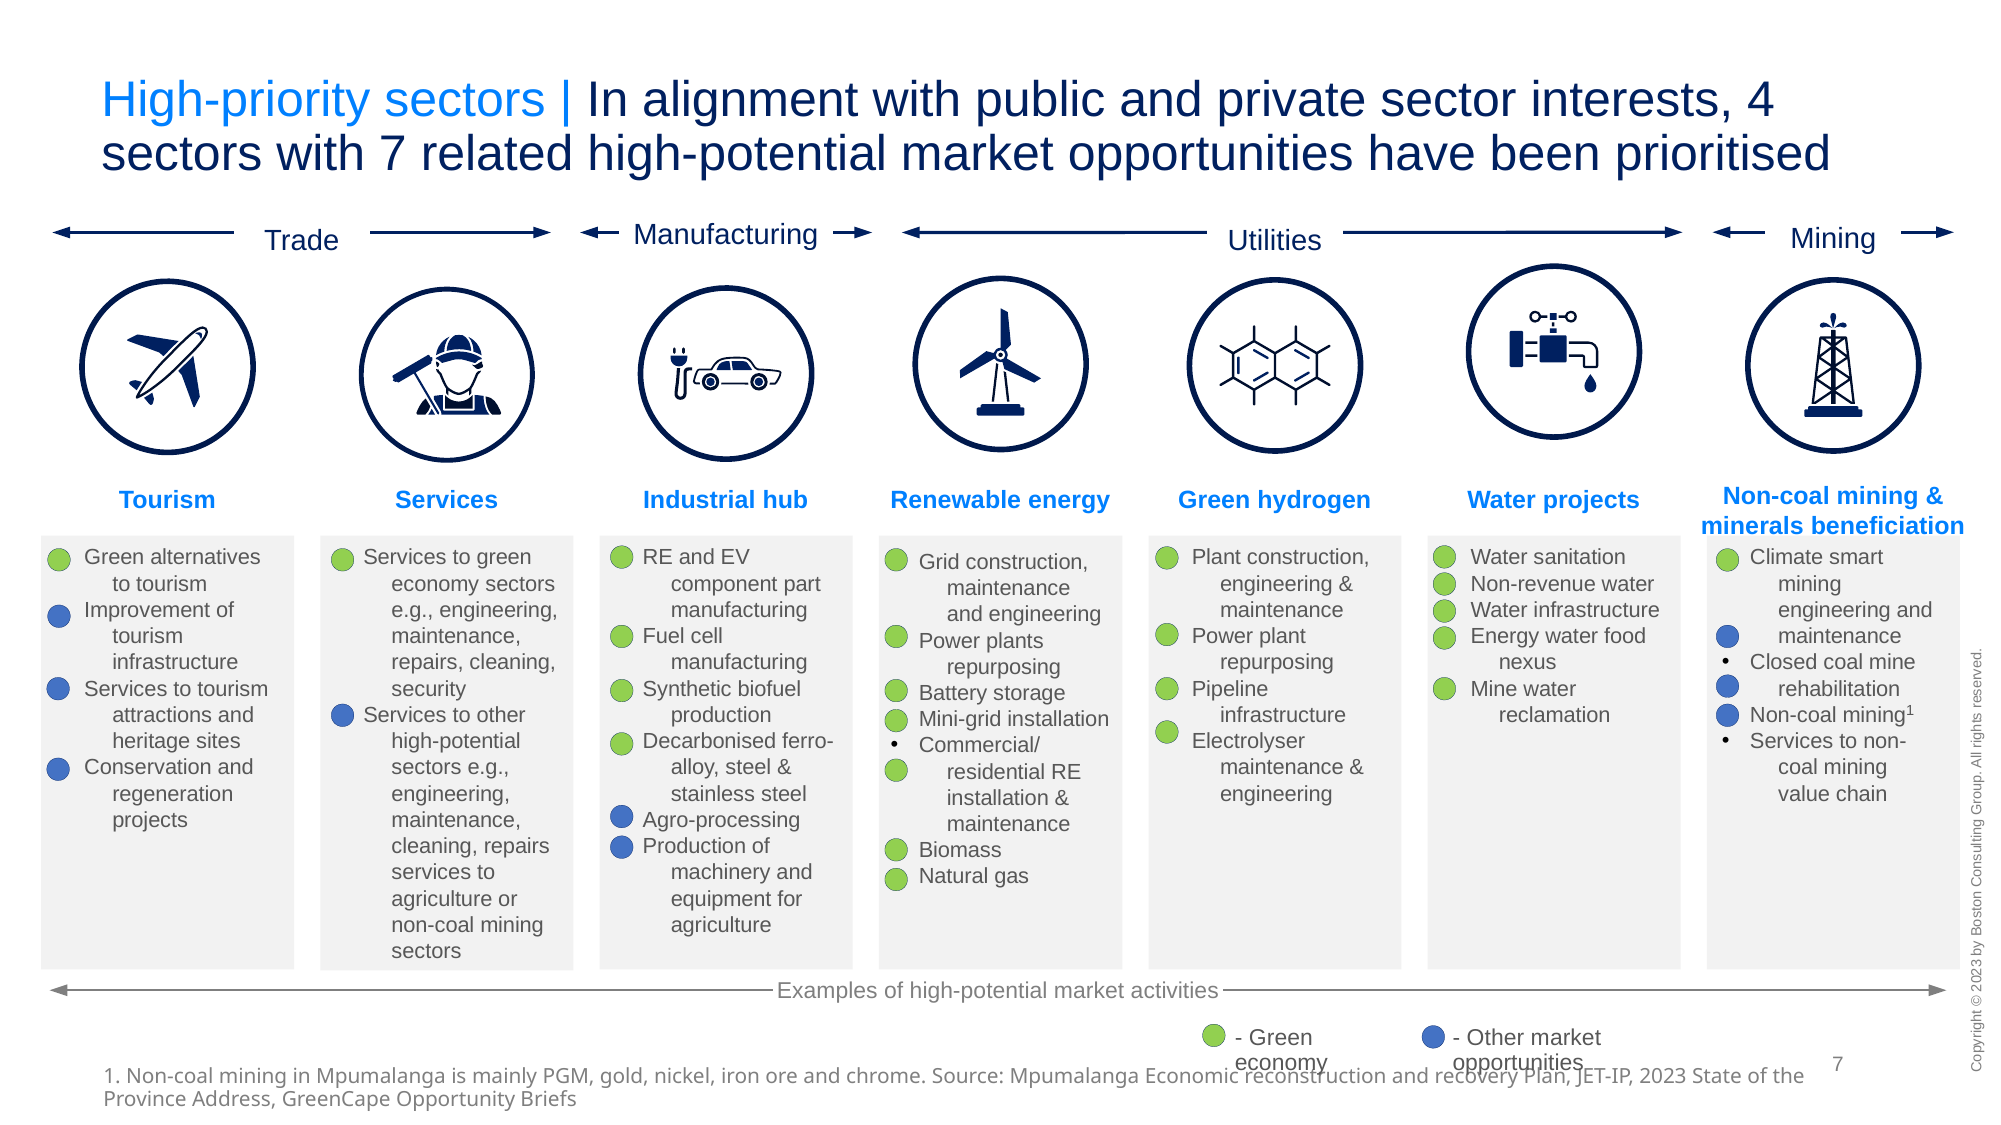

# High-priority sectors | In alignment with public and private sector interests, 4 sectors with 7 related high-potential market opportunities have been prioritised
Manufacturing
Mining
Trade
Utilities
Tourism
Services
Industrial hub
Renewable energy
Green hydrogen
Water projects
Non-coal mining & minerals beneficiation
Green alternatives to tourism
Improvement of tourism infrastructure
Services to tourism attractions and heritage sites
Conservation and regeneration projects
Services to green economy sectors e.g., engineering, maintenance, repairs, cleaning, security
Services to other high-potential sectors e.g., engineering, maintenance, cleaning, repairs services to agriculture or non-coal mining sectors
RE and EV component part manufacturing
Fuel cell manufacturing
Synthetic biofuel production
Decarbonised ferro-alloy, steel & stainless steel
Agro-processing
Production of machinery and equipment for agriculture
Grid construction, maintenance and engineering
Power plants repurposing
Battery storage
Mini-grid installation
Commercial/residential RE installation & maintenance
Biomass
Natural gas
Plant construction, engineering & maintenance
Power plant repurposing
Pipeline infrastructure
Electrolyser maintenance & engineering
Water sanitation
Non-revenue water
Water infrastructure
Energy water food nexus
Mine water reclamation
Climate smart mining engineering and maintenance
Closed coal mine rehabilitation
Non-coal mining1
Services to non-coal mining value chain
Examples of high-potential market activities
- Green economy
- Other market opportunities
1. Non-coal mining in Mpumalanga is mainly PGM, gold, nickel, iron ore and chrome. Source: Mpumalanga Economic reconstruction and recovery Plan, JET-IP, 2023 State of the Province Address, GreenCape Opportunity Briefs